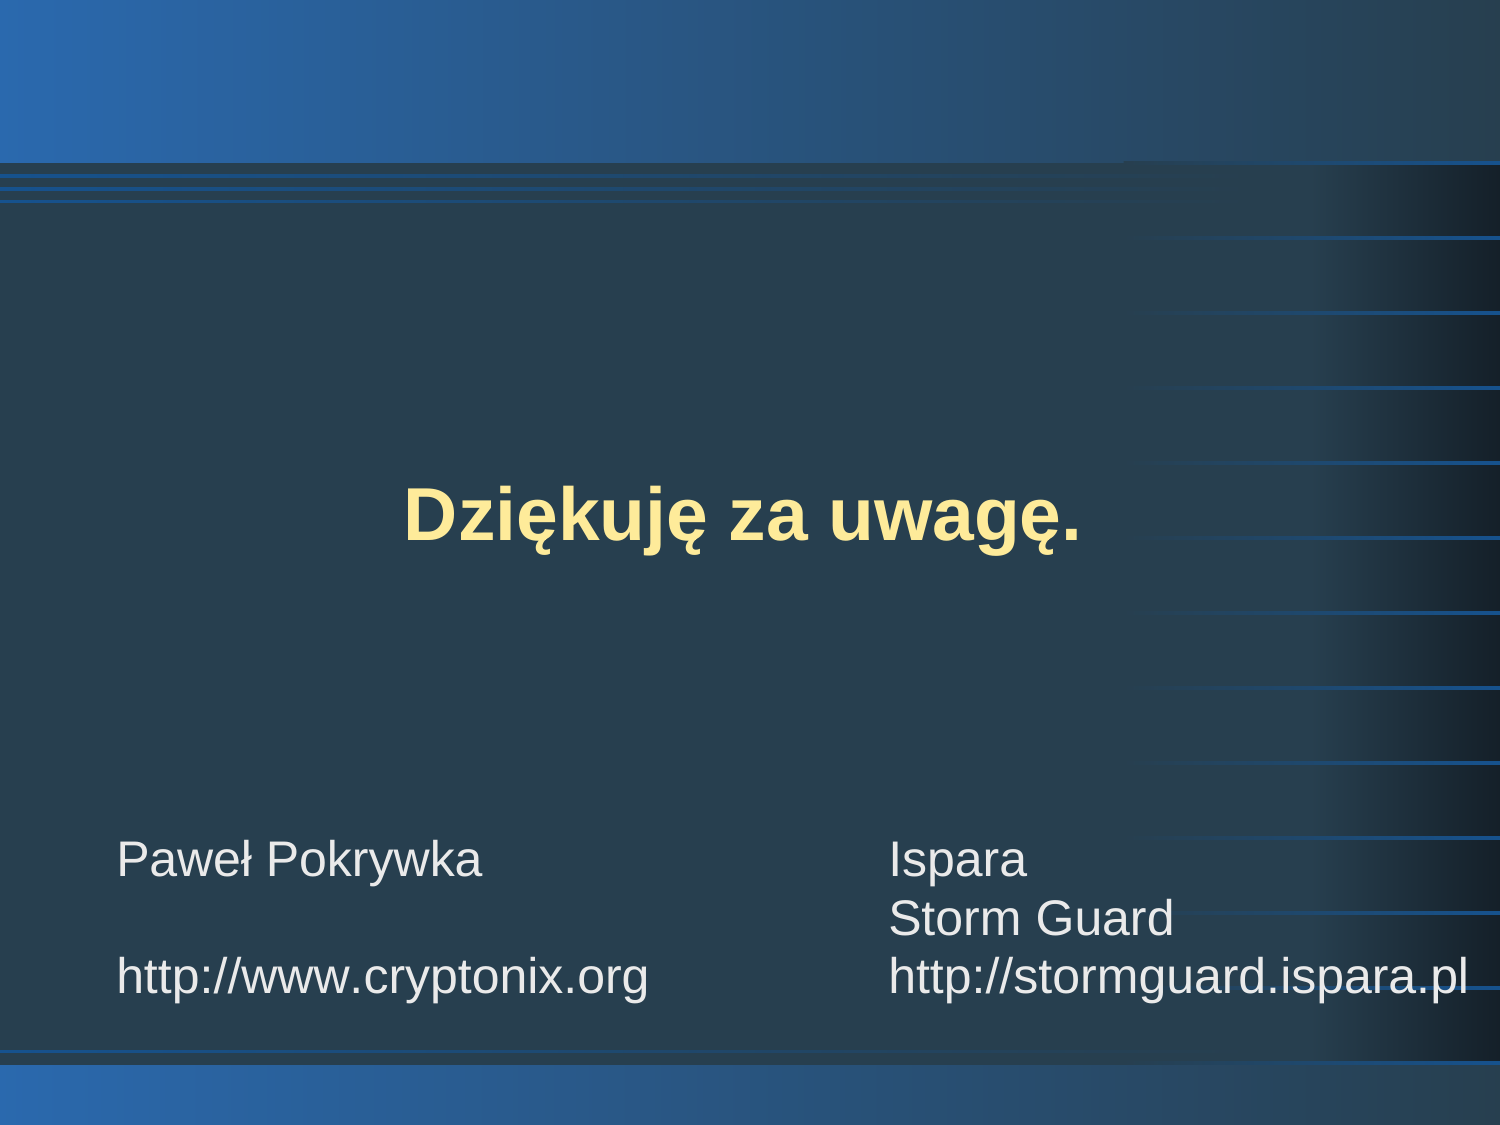

# Dziękuję za uwagę.
Paweł Pokrywka
http://www.cryptonix.org
Ispara
Storm Guard
http://stormguard.ispara.pl